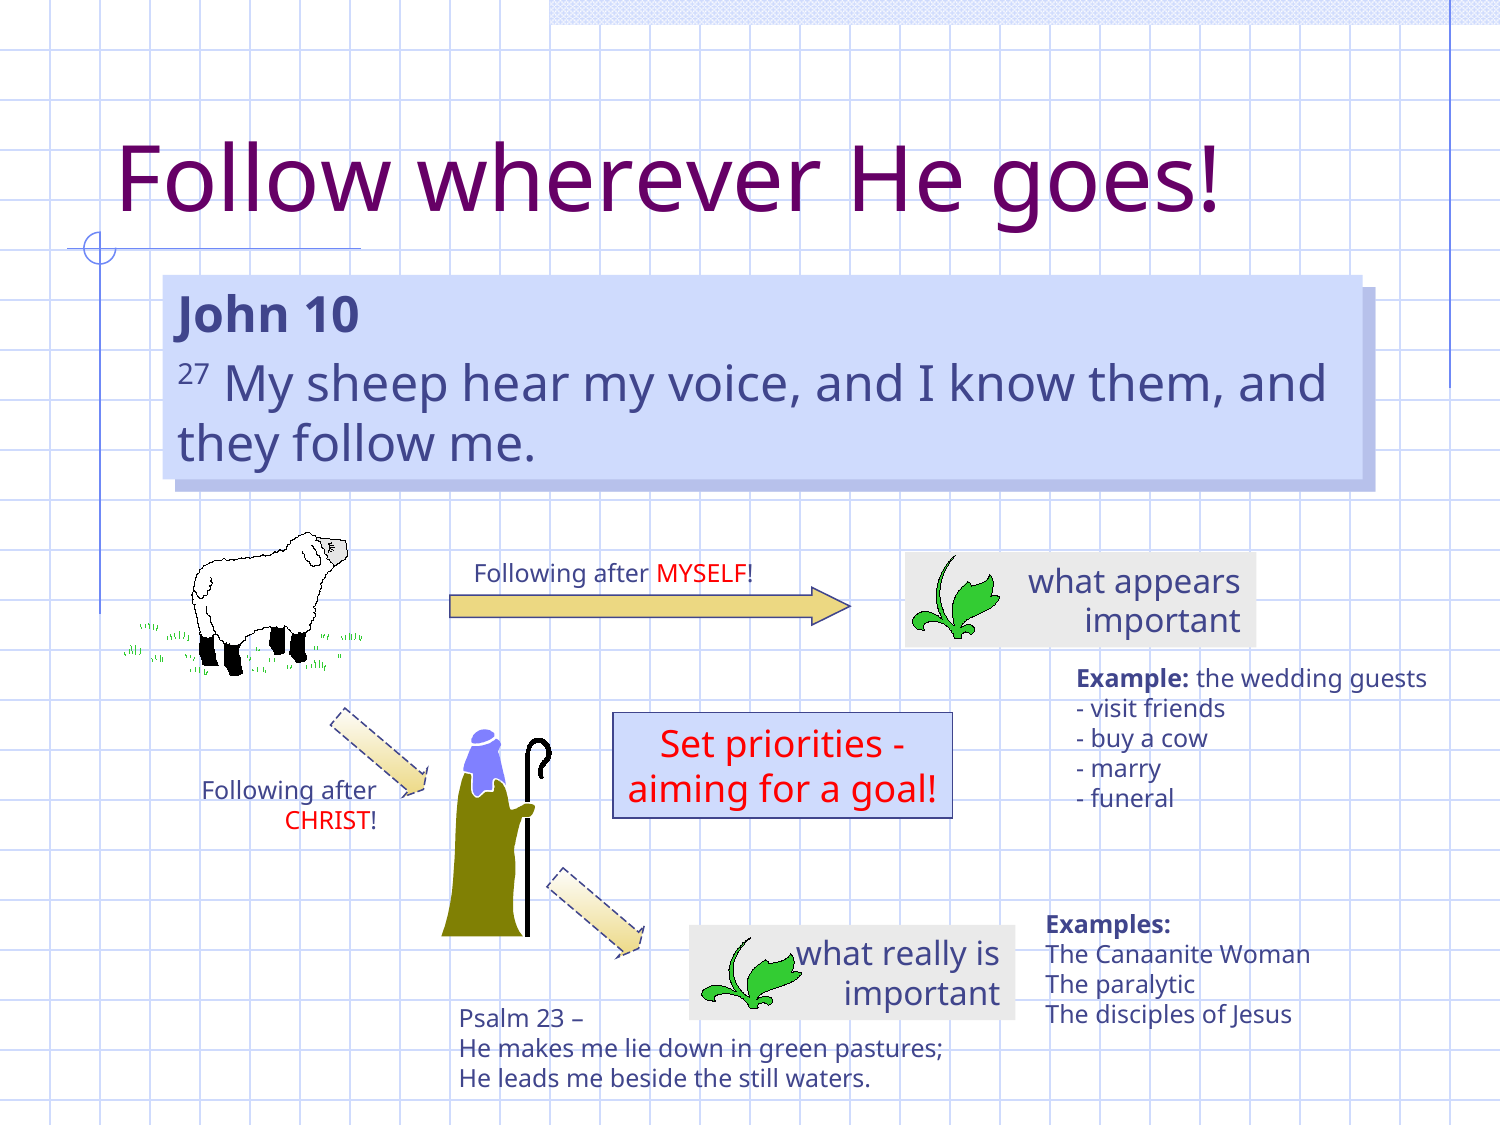

# Follow wherever He goes!
John 10
27 My sheep hear my voice, and I know them, and they follow me.
Following after MYSELF!
what appears
important
Example: the wedding guests
- visit friends
- buy a cow
- marry
- funeral
Following after
 CHRIST!
Set priorities -
aiming for a goal!
Examples:
The Canaanite Woman
The paralytic
The disciples of Jesus
what really is
important
Psalm 23 –
He makes me lie down in green pastures;
He leads me beside the still waters.